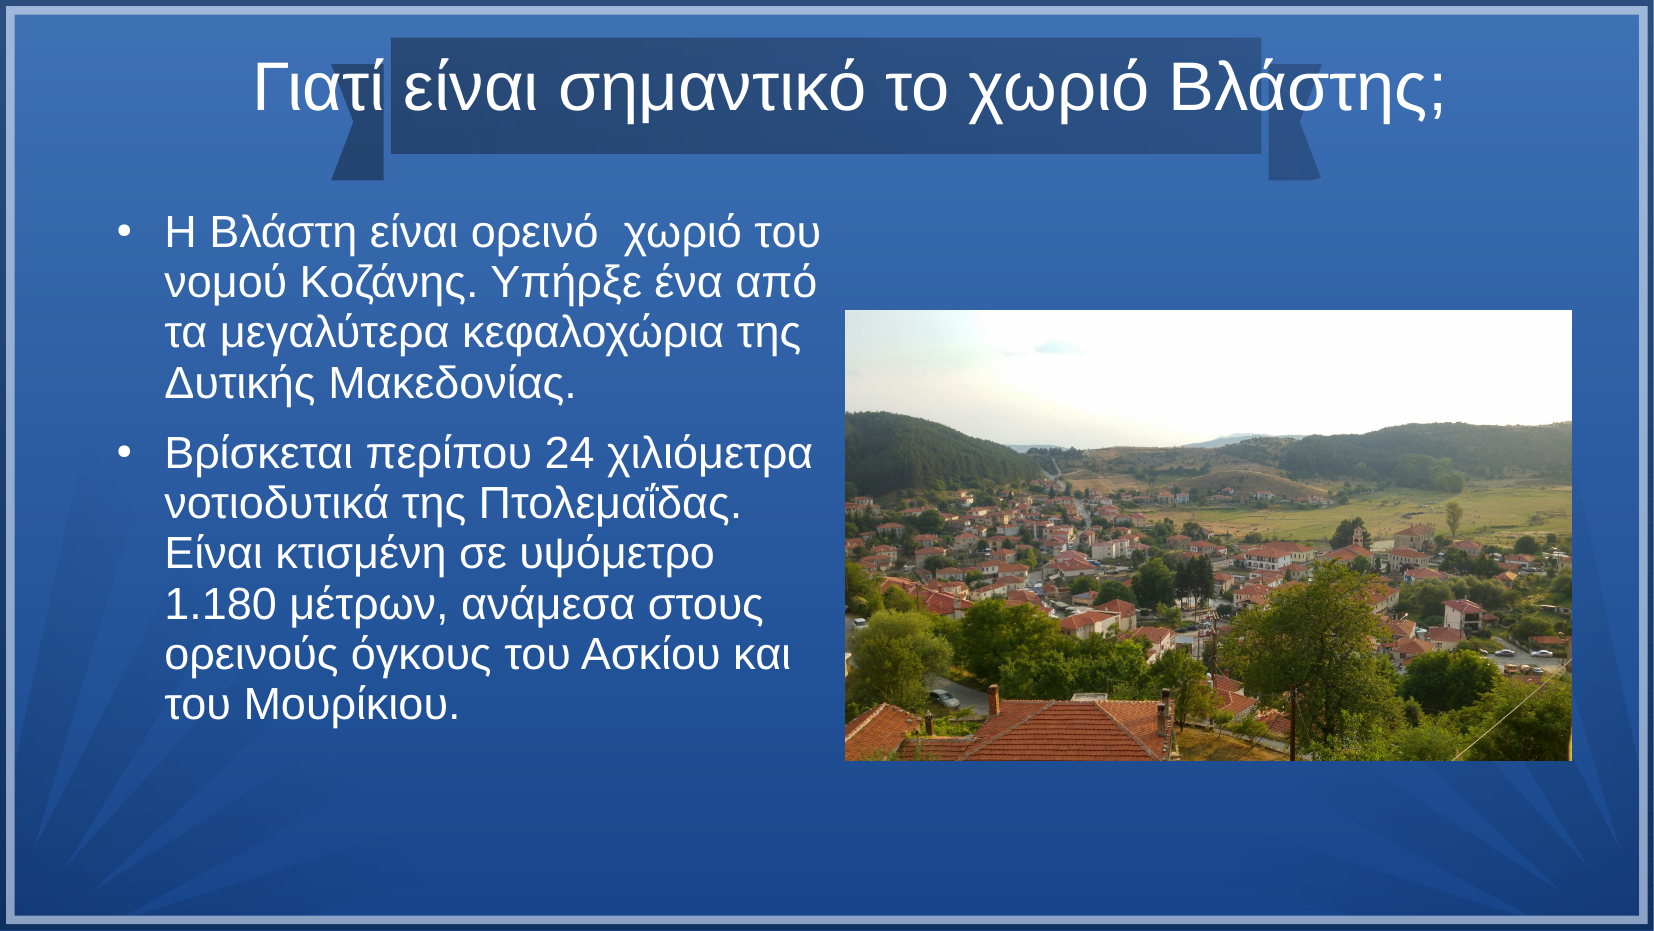

# Γιατί είναι σημαντικό το χωριό Βλάστης;
Η Βλάστη είναι ορεινό χωριό του νομού Κοζάνης. Υπήρξε ένα από τα μεγαλύτερα κεφαλοχώρια της Δυτικής Μακεδονίας.
Βρίσκεται περίπου 24 χιλιόμετρα νοτιοδυτικά της Πτολεμαΐδας. Είναι κτισμένη σε υψόμετρο 1.180 μέτρων, ανάμεσα στους ορεινούς όγκους του Ασκίου και του Μουρίκιου.